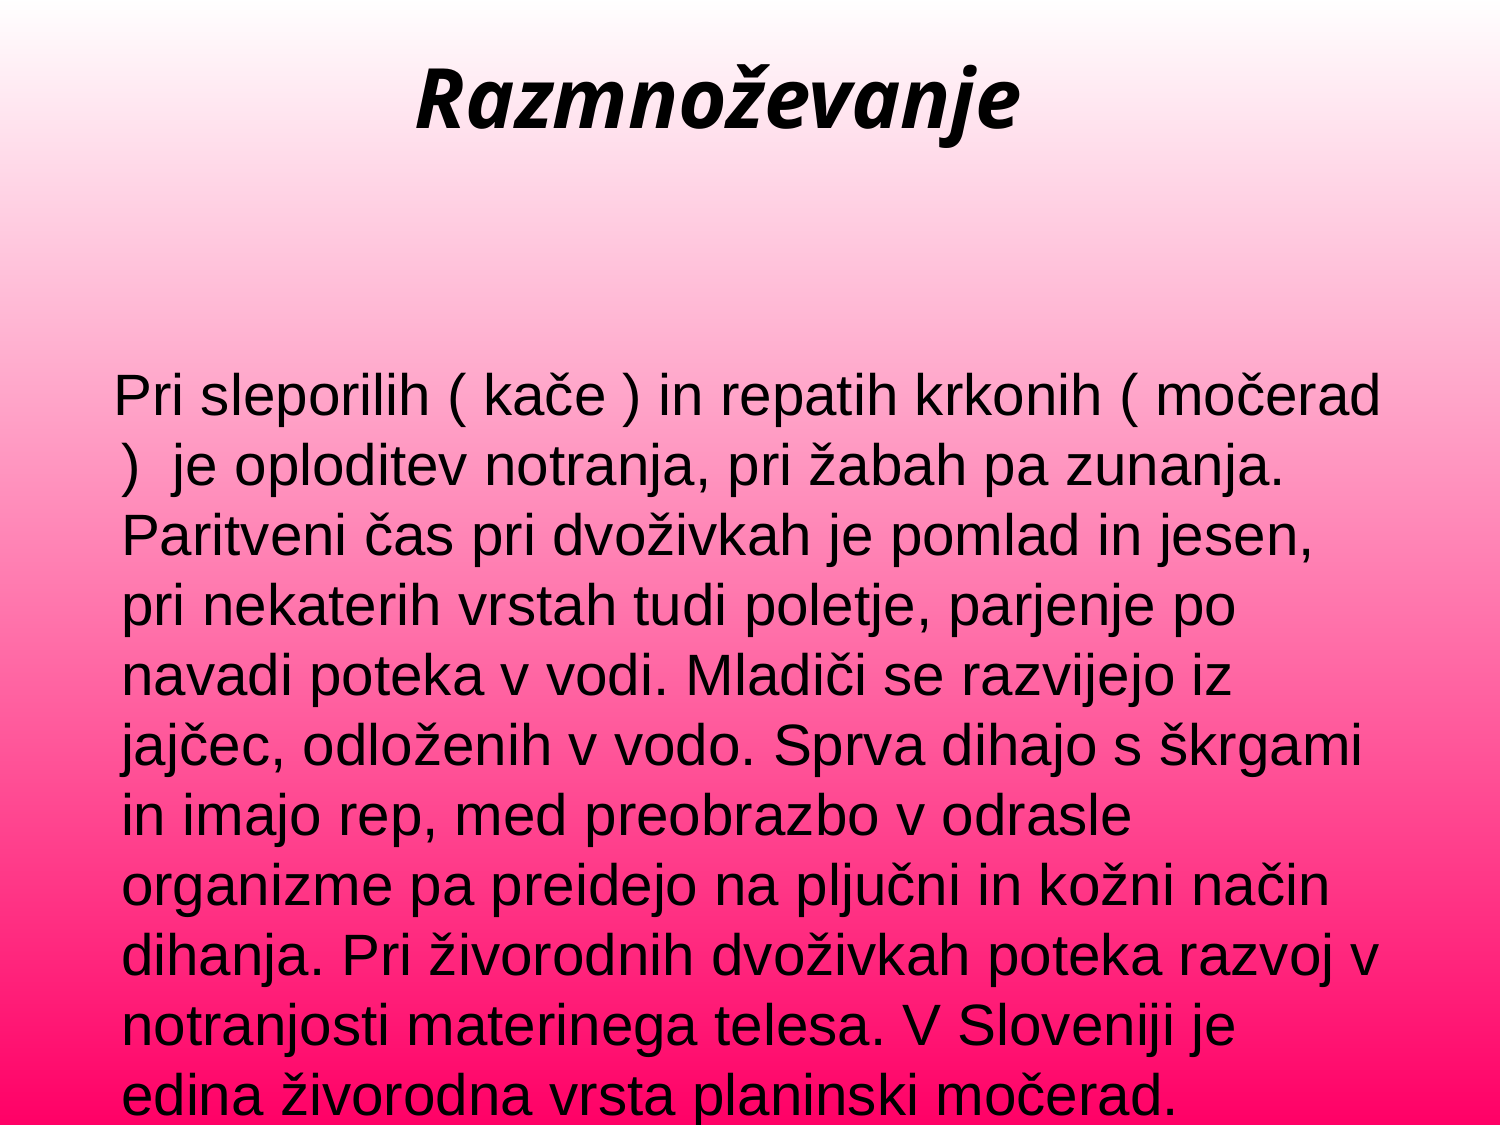

Razmnoževanje
 Pri sleporilih ( kače ) in repatih krkonih ( močerad ) je oploditev notranja, pri žabah pa zunanja. Paritveni čas pri dvoživkah je pomlad in jesen, pri nekaterih vrstah tudi poletje, parjenje po navadi poteka v vodi. Mladiči se razvijejo iz jajčec, odloženih v vodo. Sprva dihajo s škrgami in imajo rep, med preobrazbo v odrasle organizme pa preidejo na pljučni in kožni način dihanja. Pri živorodnih dvoživkah poteka razvoj v notranjosti materinega telesa. V Sloveniji je edina živorodna vrsta planinski močerad.